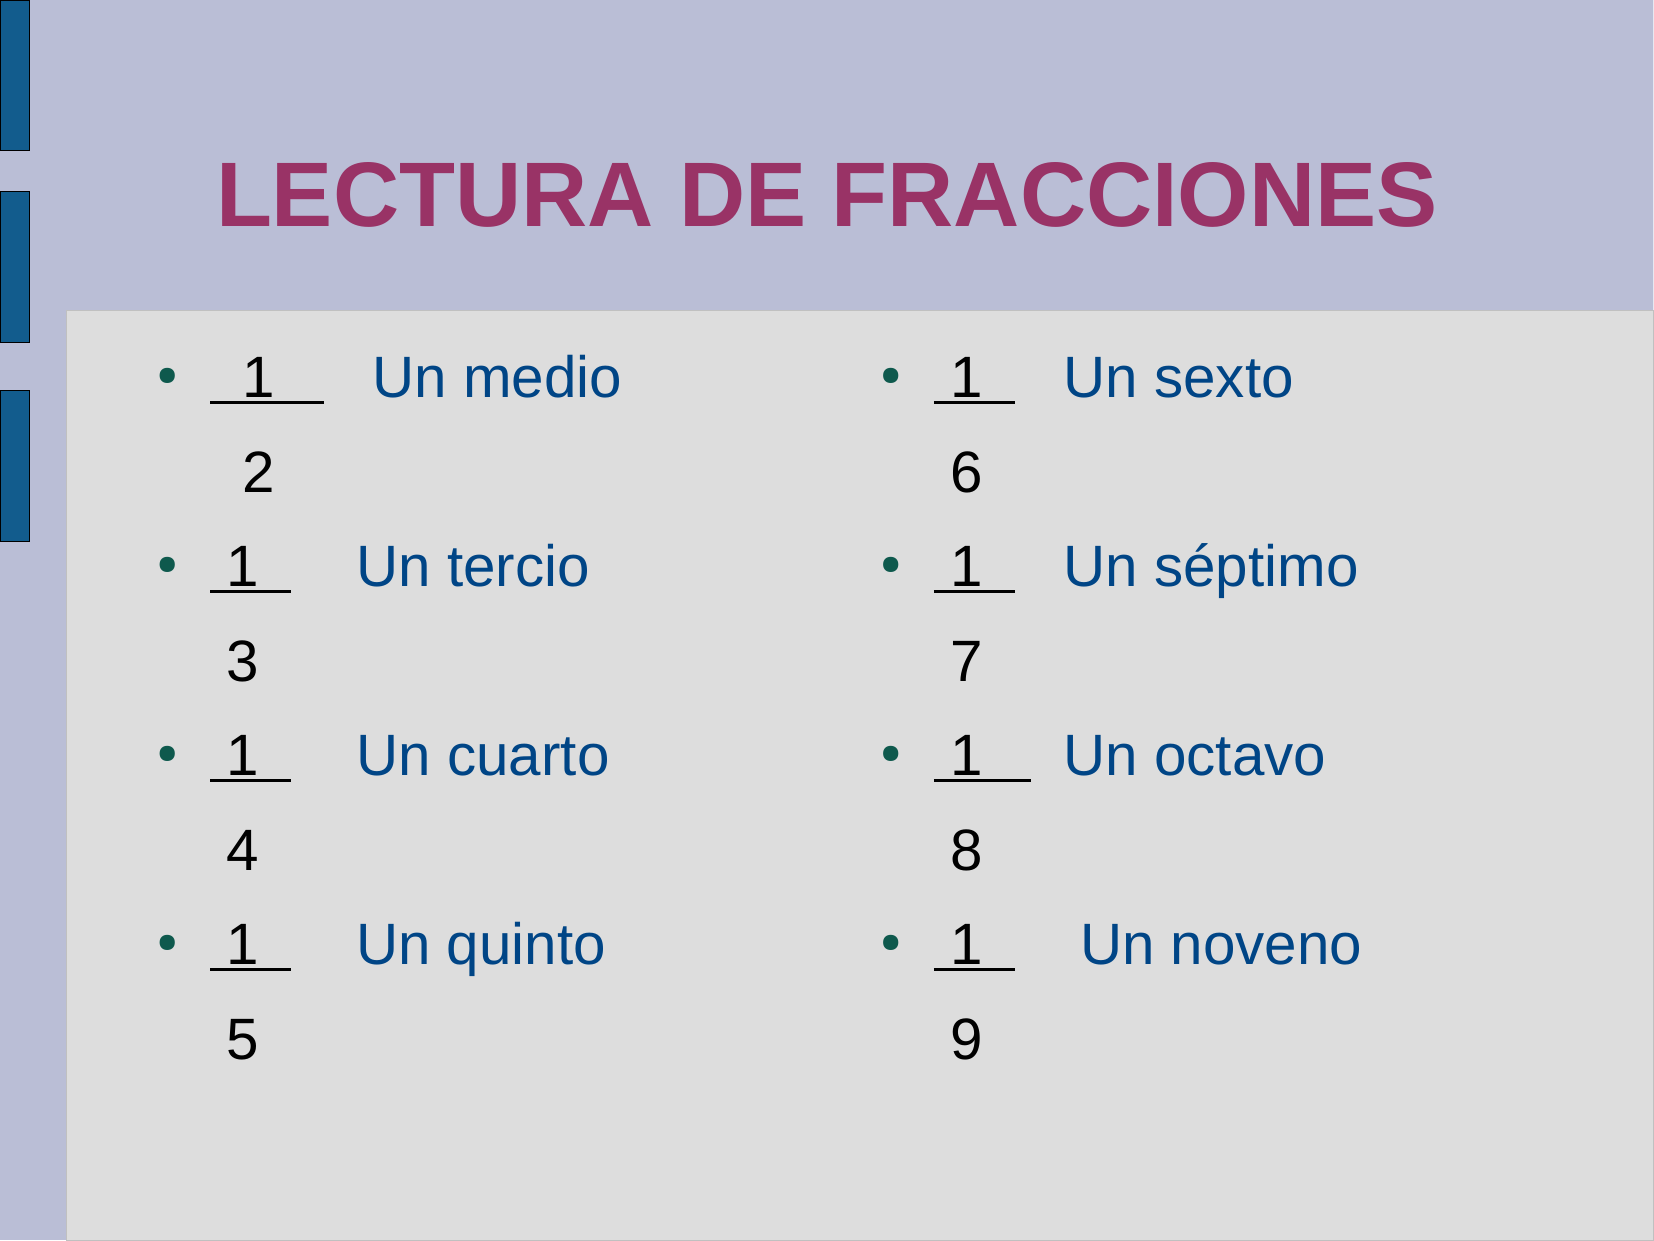

# LECTURA DE FRACCIONES
 1 Un medio
 2
 1 Un tercio
 3
 1 Un cuarto
 4
 1 Un quinto
 5
 1 Un sexto
 6
 1 Un séptimo
 7
 1 Un octavo
 8
 1 Un noveno
 9